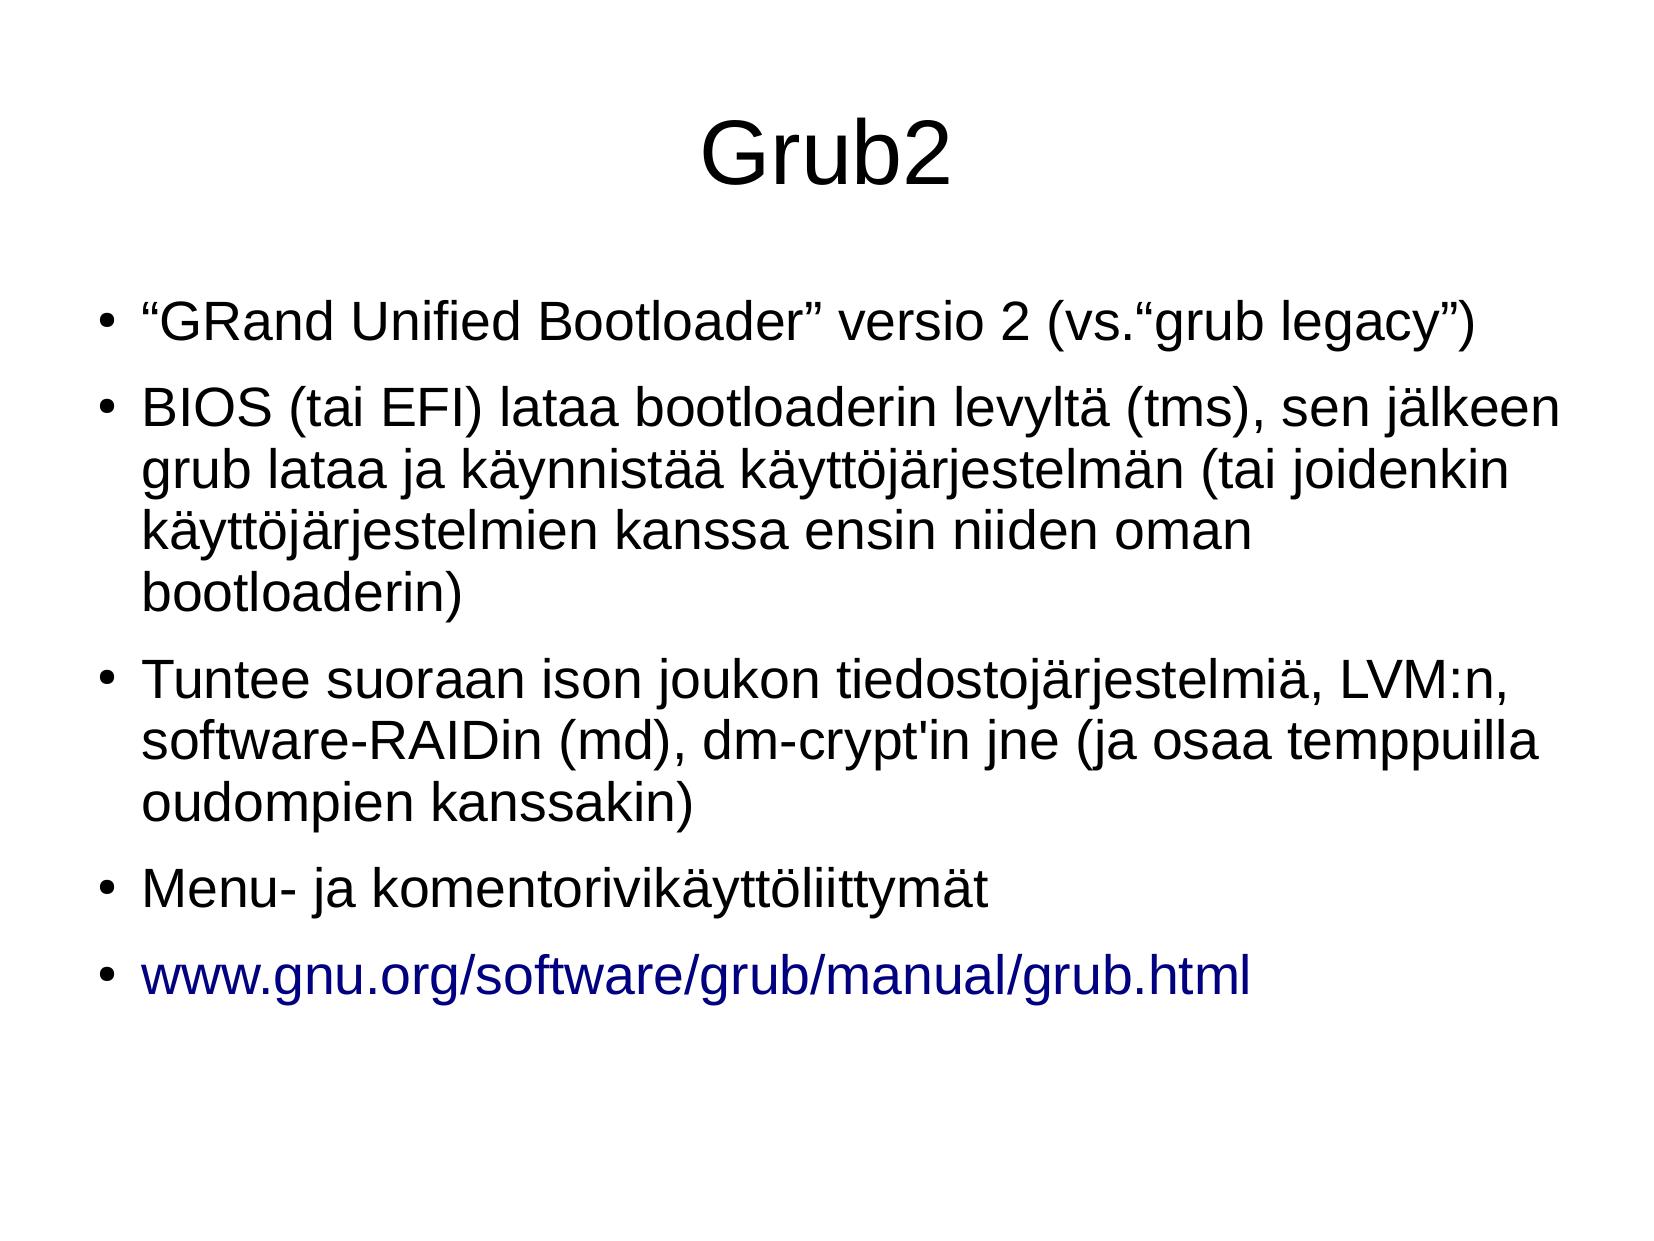

# Grub2
“GRand Unified Bootloader” versio 2 (vs.“grub legacy”)
BIOS (tai EFI) lataa bootloaderin levyltä (tms), sen jälkeen grub lataa ja käynnistää käyttöjärjestelmän (tai joidenkin käyttöjärjestelmien kanssa ensin niiden oman bootloaderin)
Tuntee suoraan ison joukon tiedostojärjestelmiä, LVM:n, software-RAIDin (md), dm-crypt'in jne (ja osaa temppuilla oudompien kanssakin)
Menu- ja komentorivikäyttöliittymät
www.gnu.org/software/grub/manual/grub.html